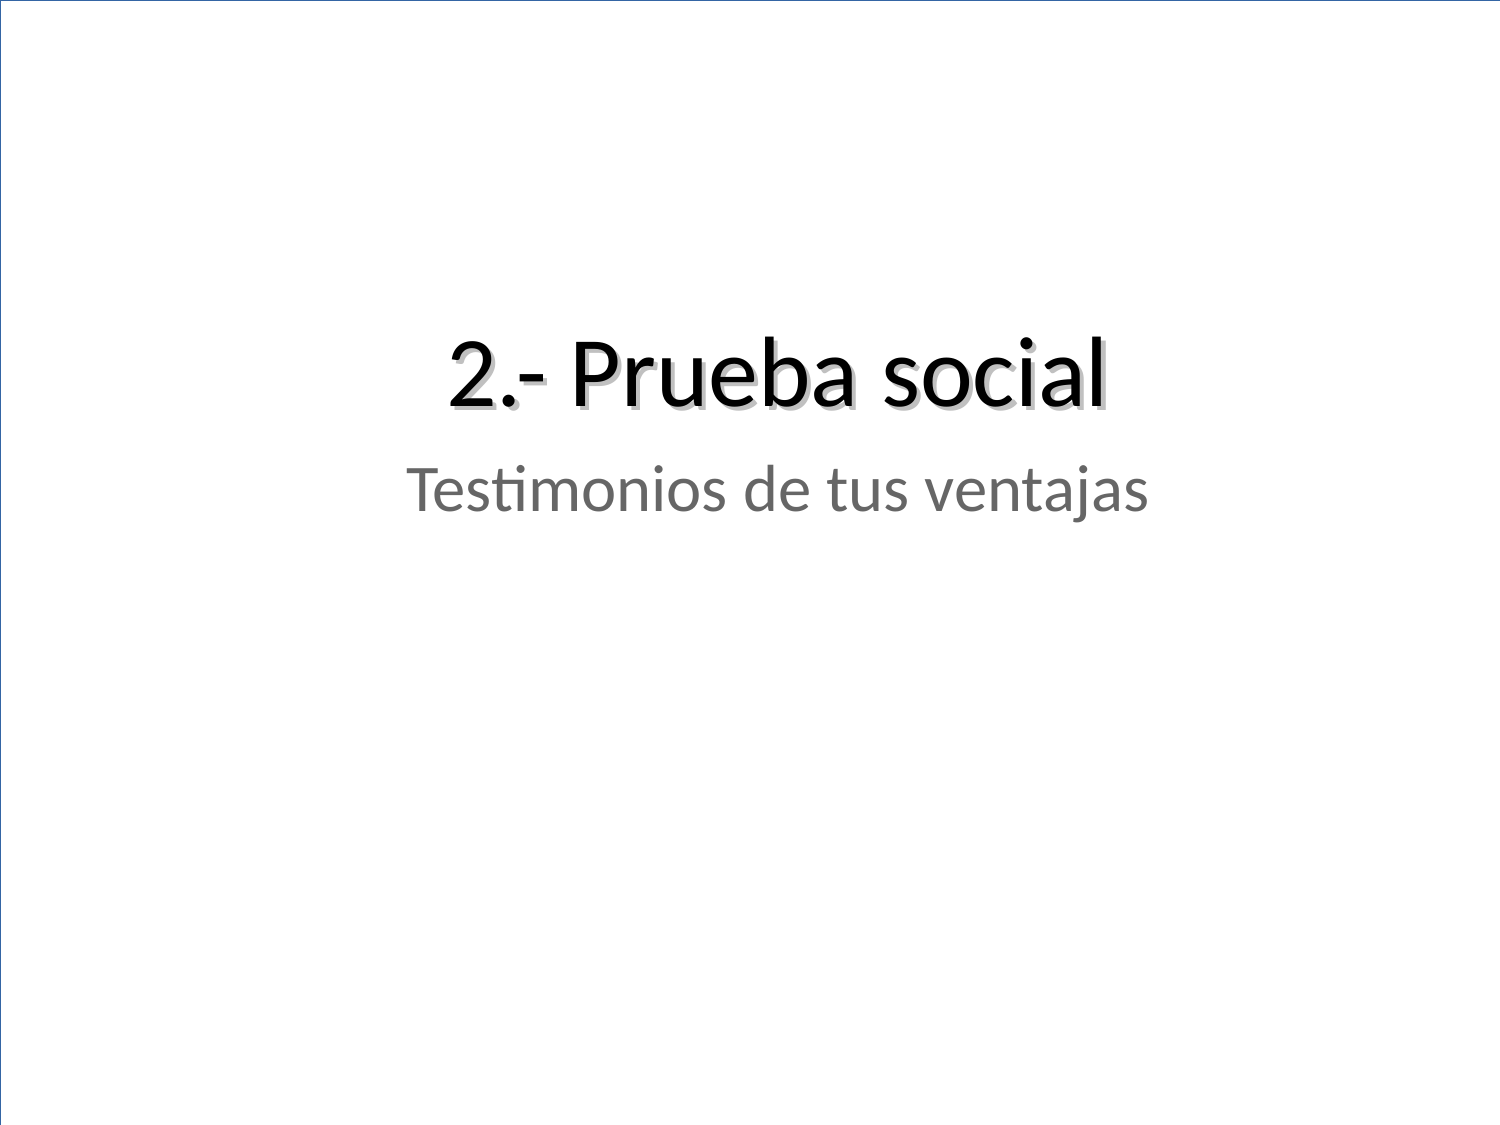

# 2.- Prueba social
Testimonios de tus ventajas